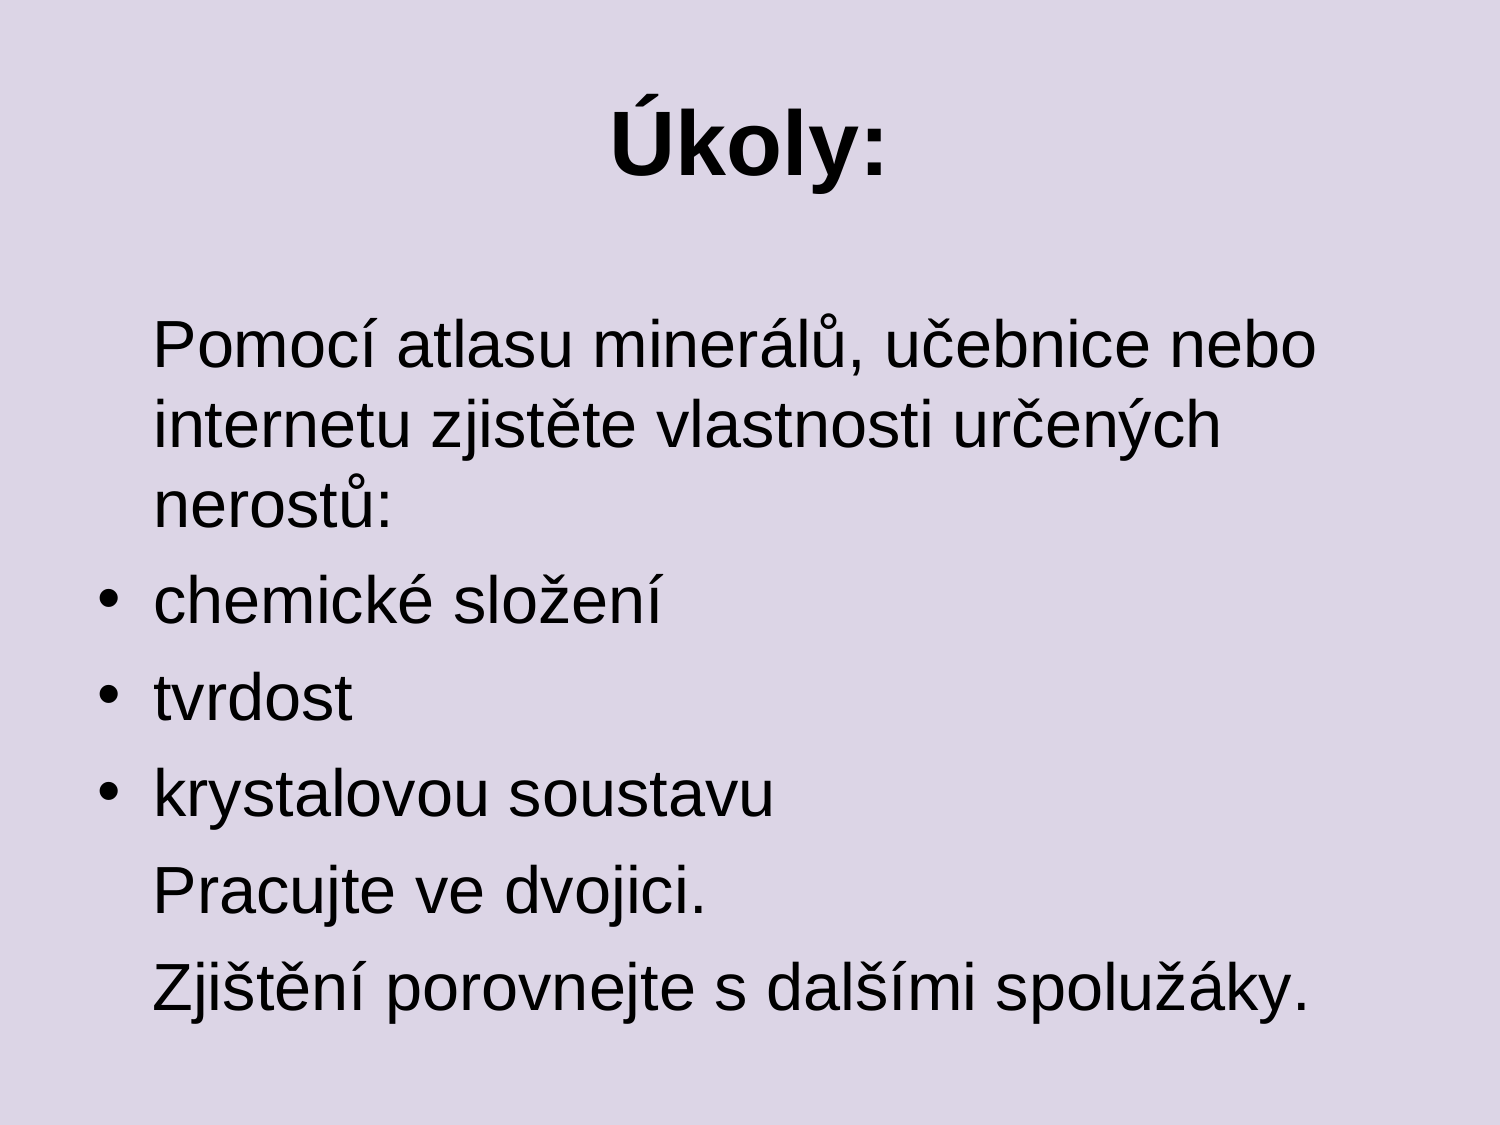

# Úkoly:
 Pomocí atlasu minerálů, učebnice nebo internetu zjistěte vlastnosti určených nerostů:
chemické složení
tvrdost
krystalovou soustavu
 Pracujte ve dvojici.
 Zjištění porovnejte s dalšími spolužáky.